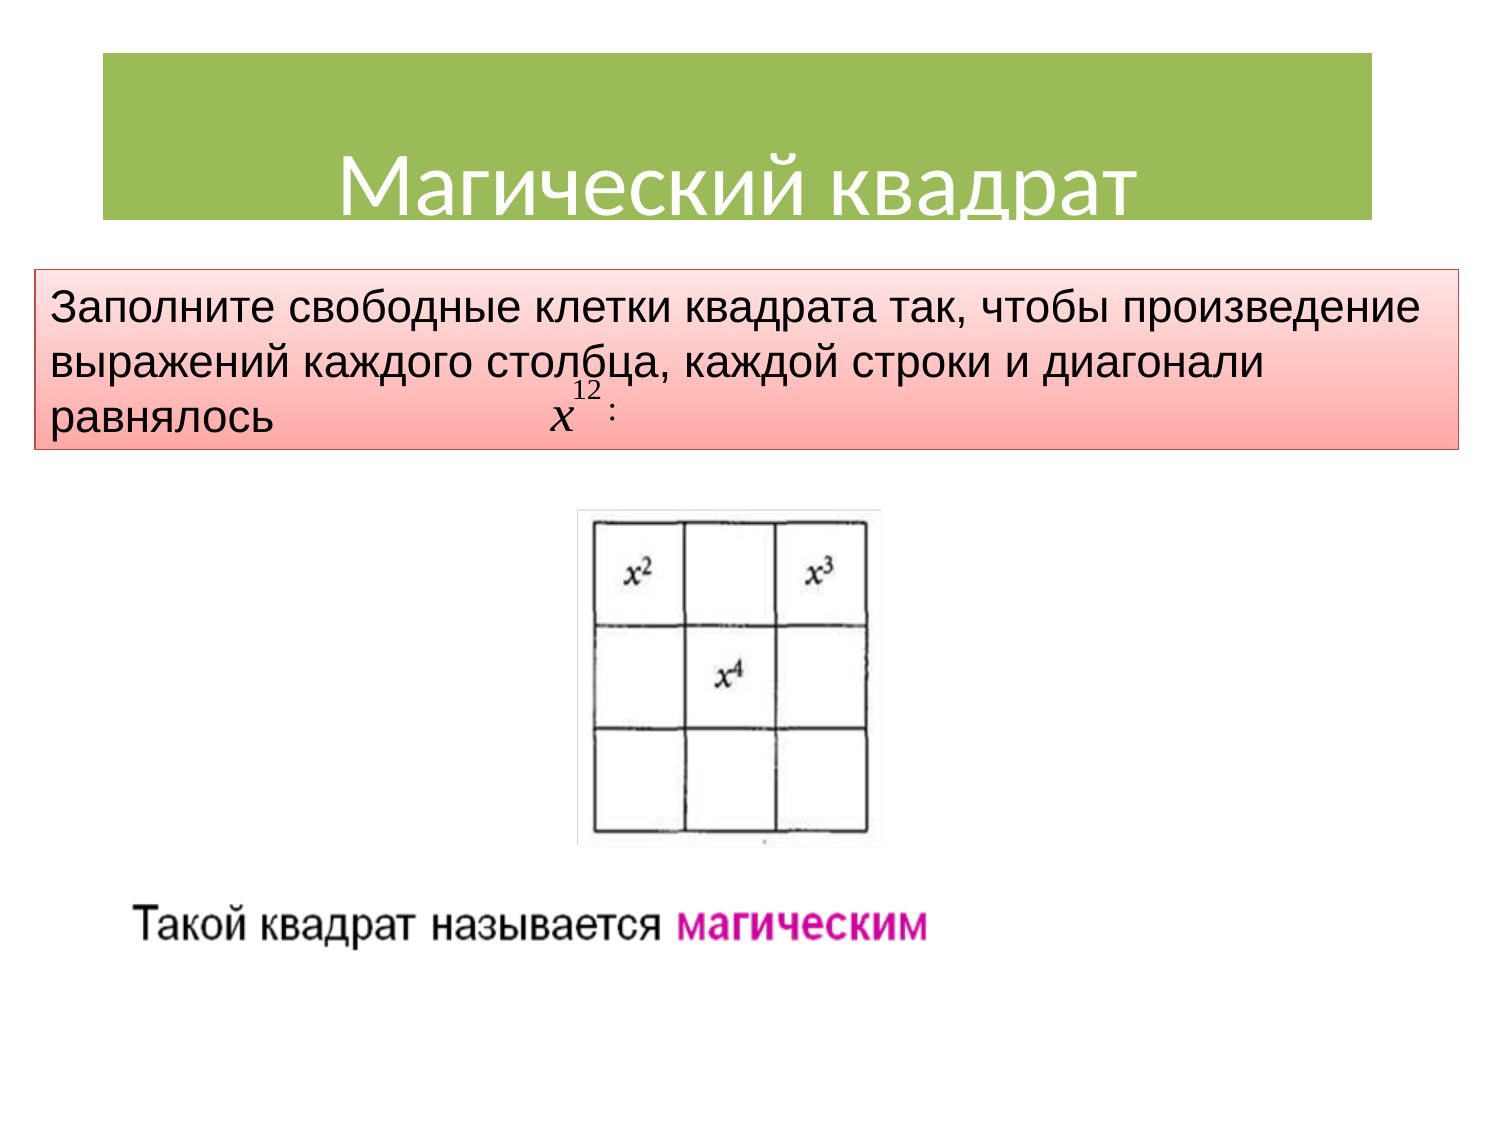

# Магический квадрат
Заполните свободные клетки квадрата так, чтобы произведение выражений каждого столбца, каждой строки и диагонали равнялось